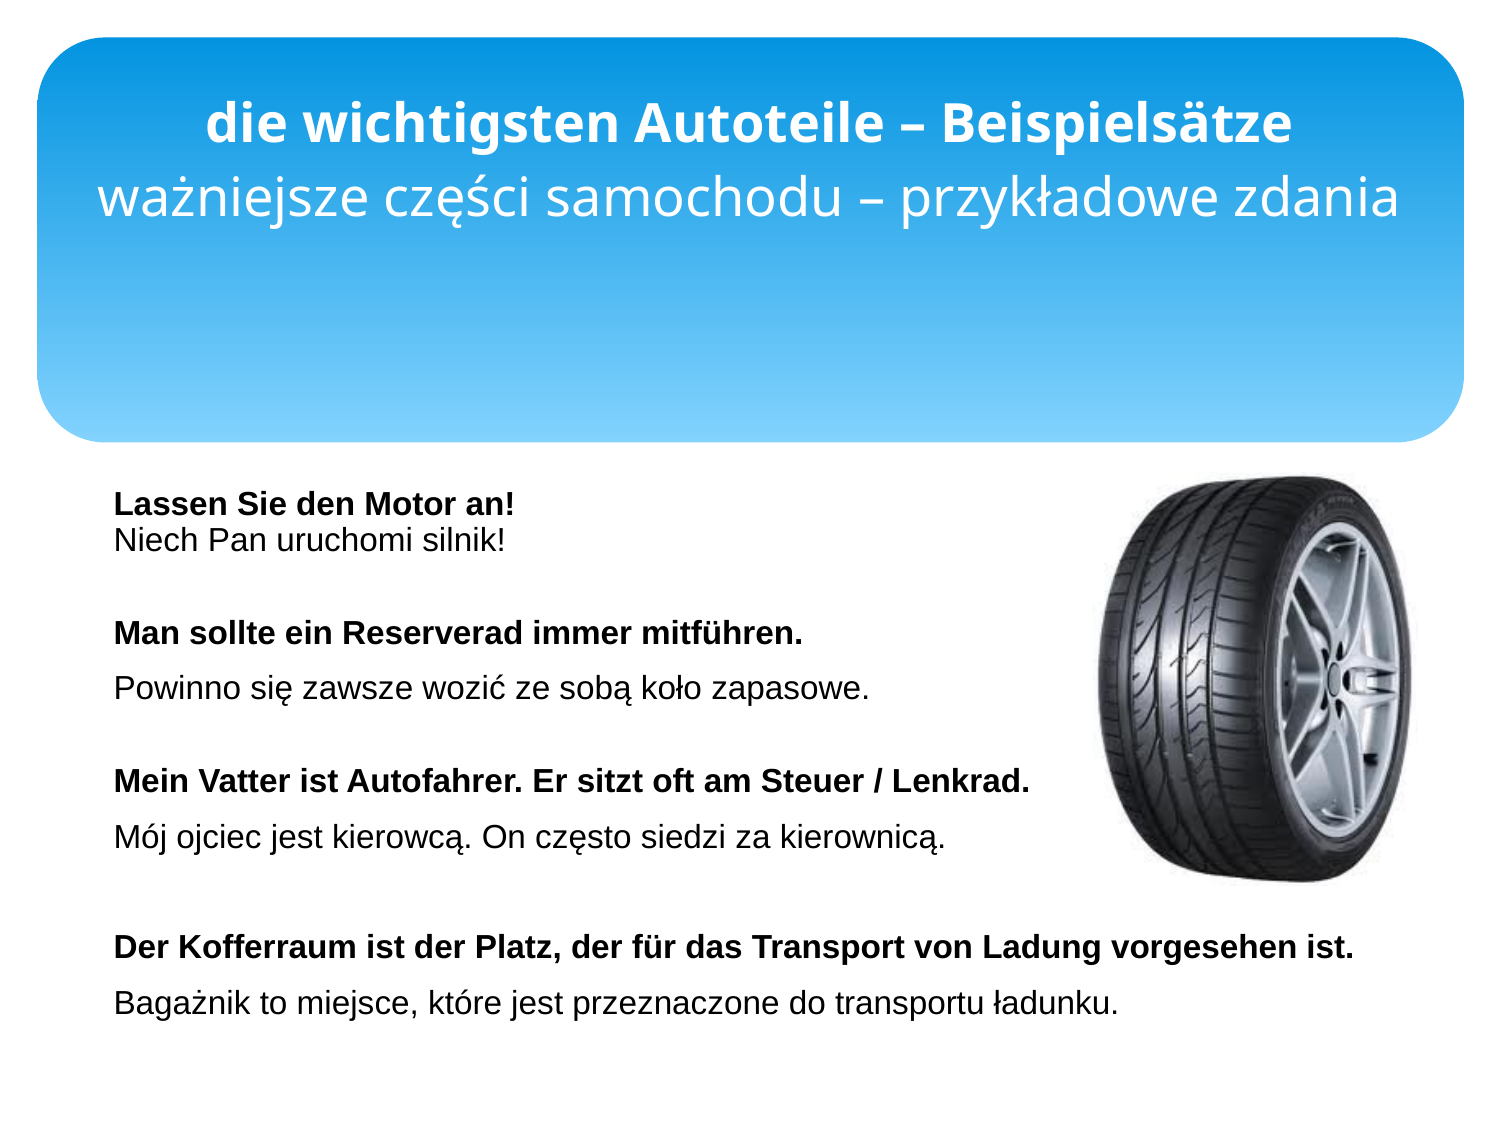

# die wichtigsten Autoteile – Beispielsätze ważniejsze części samochodu – przykładowe zdania
Lassen Sie den Motor an!
Niech Pan uruchomi silnik!
Man sollte ein Reserverad immer mitführen.
Powinno się zawsze wozić ze sobą koło zapasowe.
Mein Vatter ist Autofahrer. Er sitzt oft am Steuer / Lenkrad.
Mój ojciec jest kierowcą. On często siedzi za kierownicą.
Der Kofferraum ist der Platz, der für das Transport von Ladung vorgesehen ist.
Bagażnik to miejsce, które jest przeznaczone do transportu ładunku.